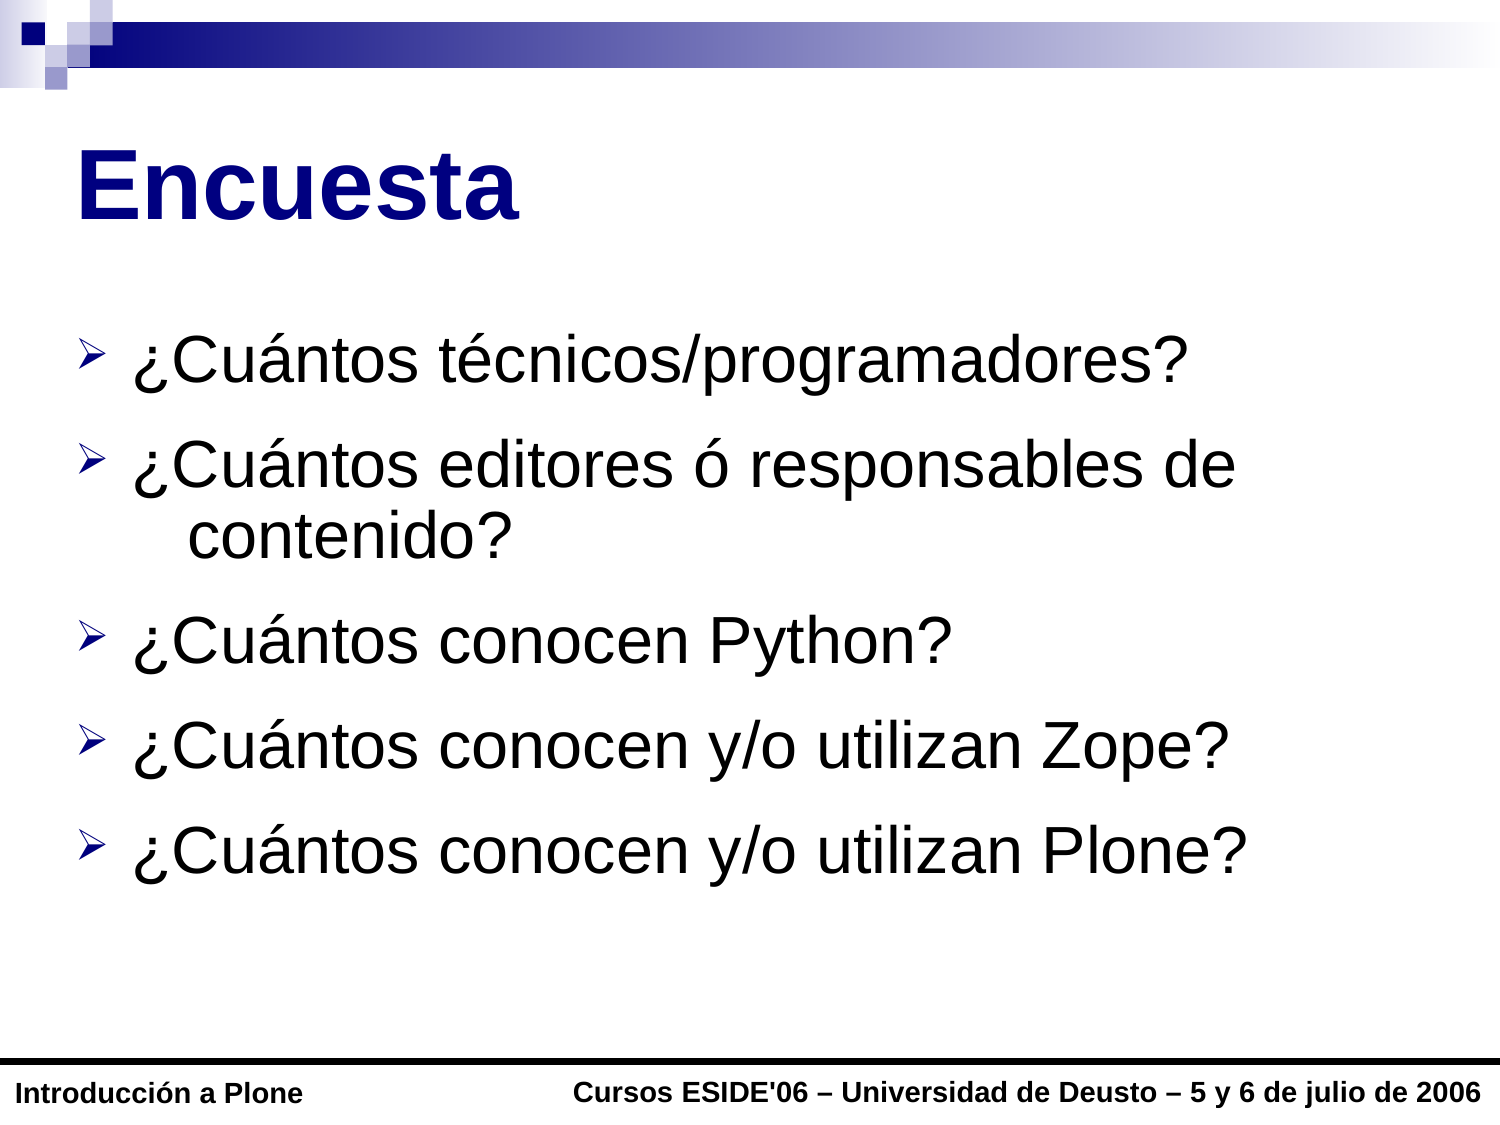

# Encuesta
¿Cuántos técnicos/programadores?
¿Cuántos editores ó responsables de contenido?
¿Cuántos conocen Python?
¿Cuántos conocen y/o utilizan Zope?
¿Cuántos conocen y/o utilizan Plone?